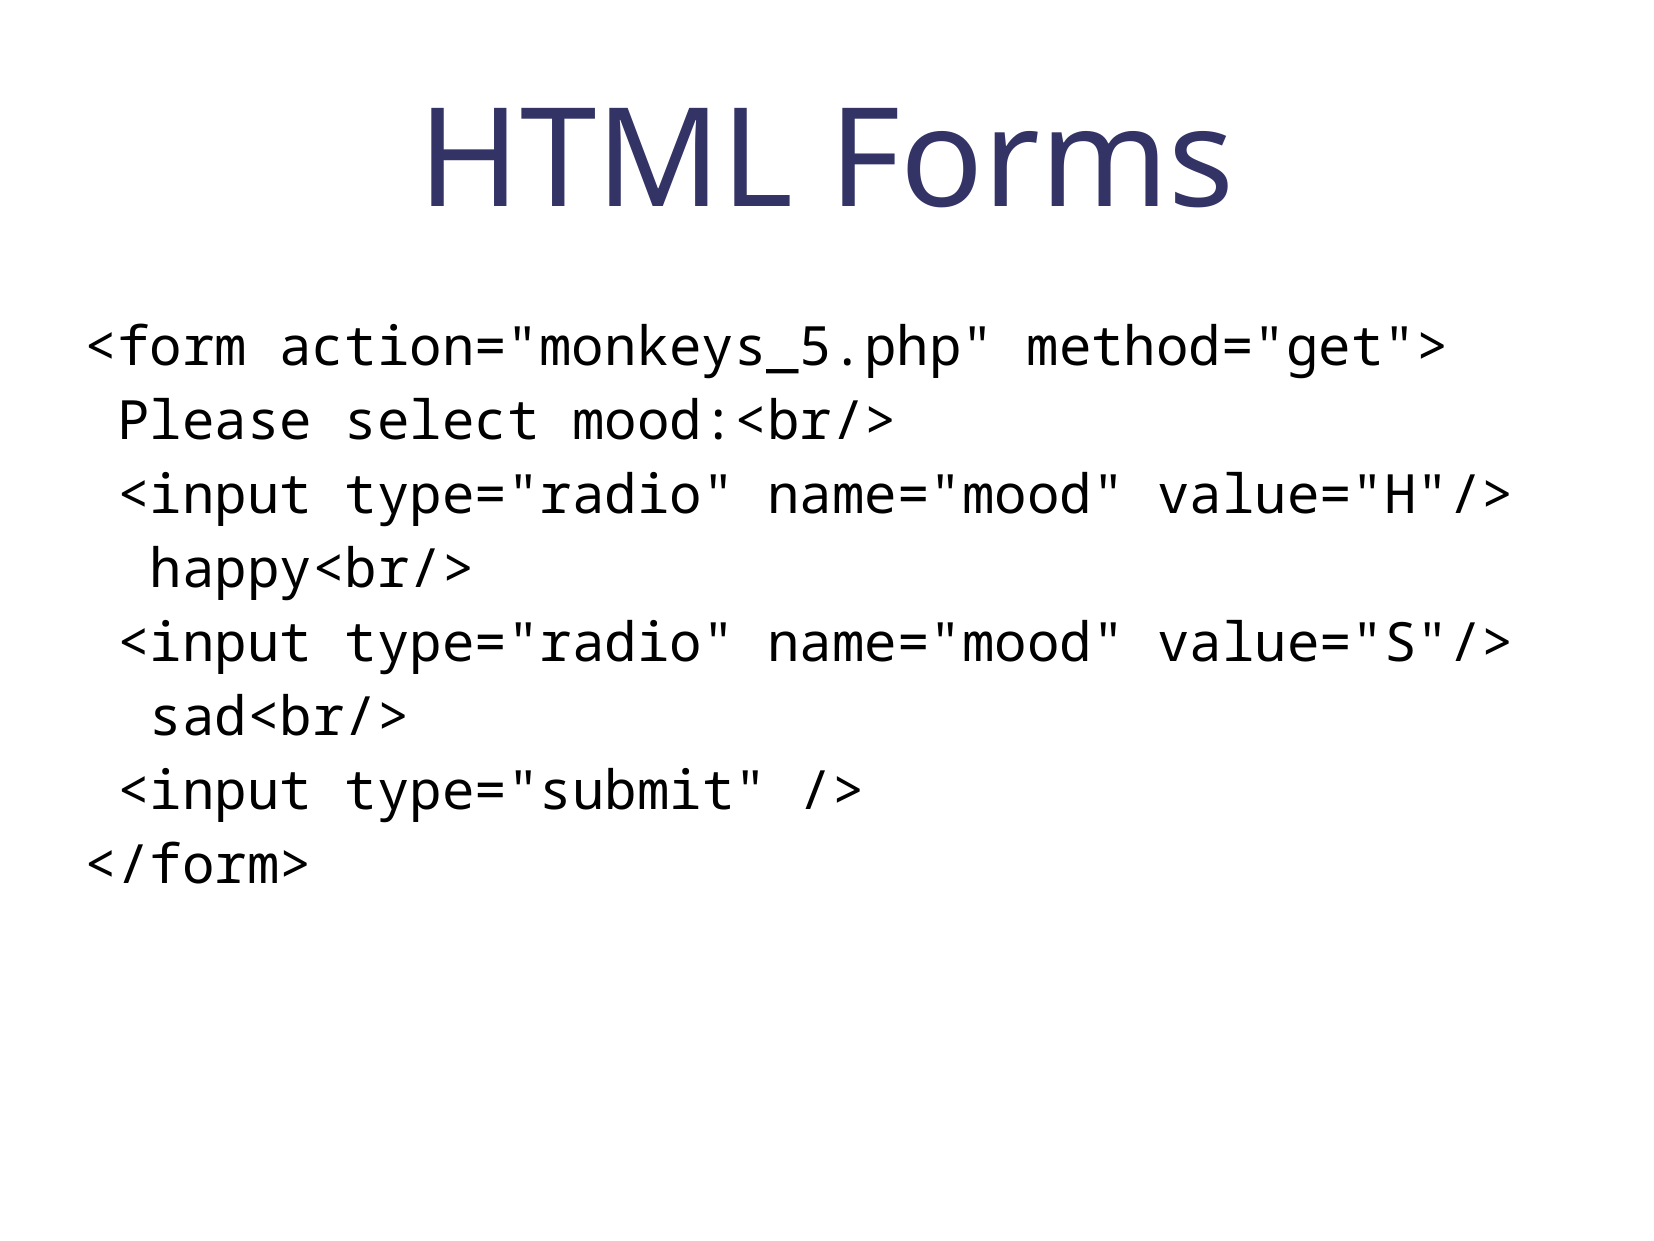

# HTML Forms
 <form action="monkeys_5.php" method="get">
 Please select mood:<br/>
 <input type="radio" name="mood" value="H"/>
 happy<br/>
 <input type="radio" name="mood" value="S"/>
 sad<br/>
 <input type="submit" />
 </form>